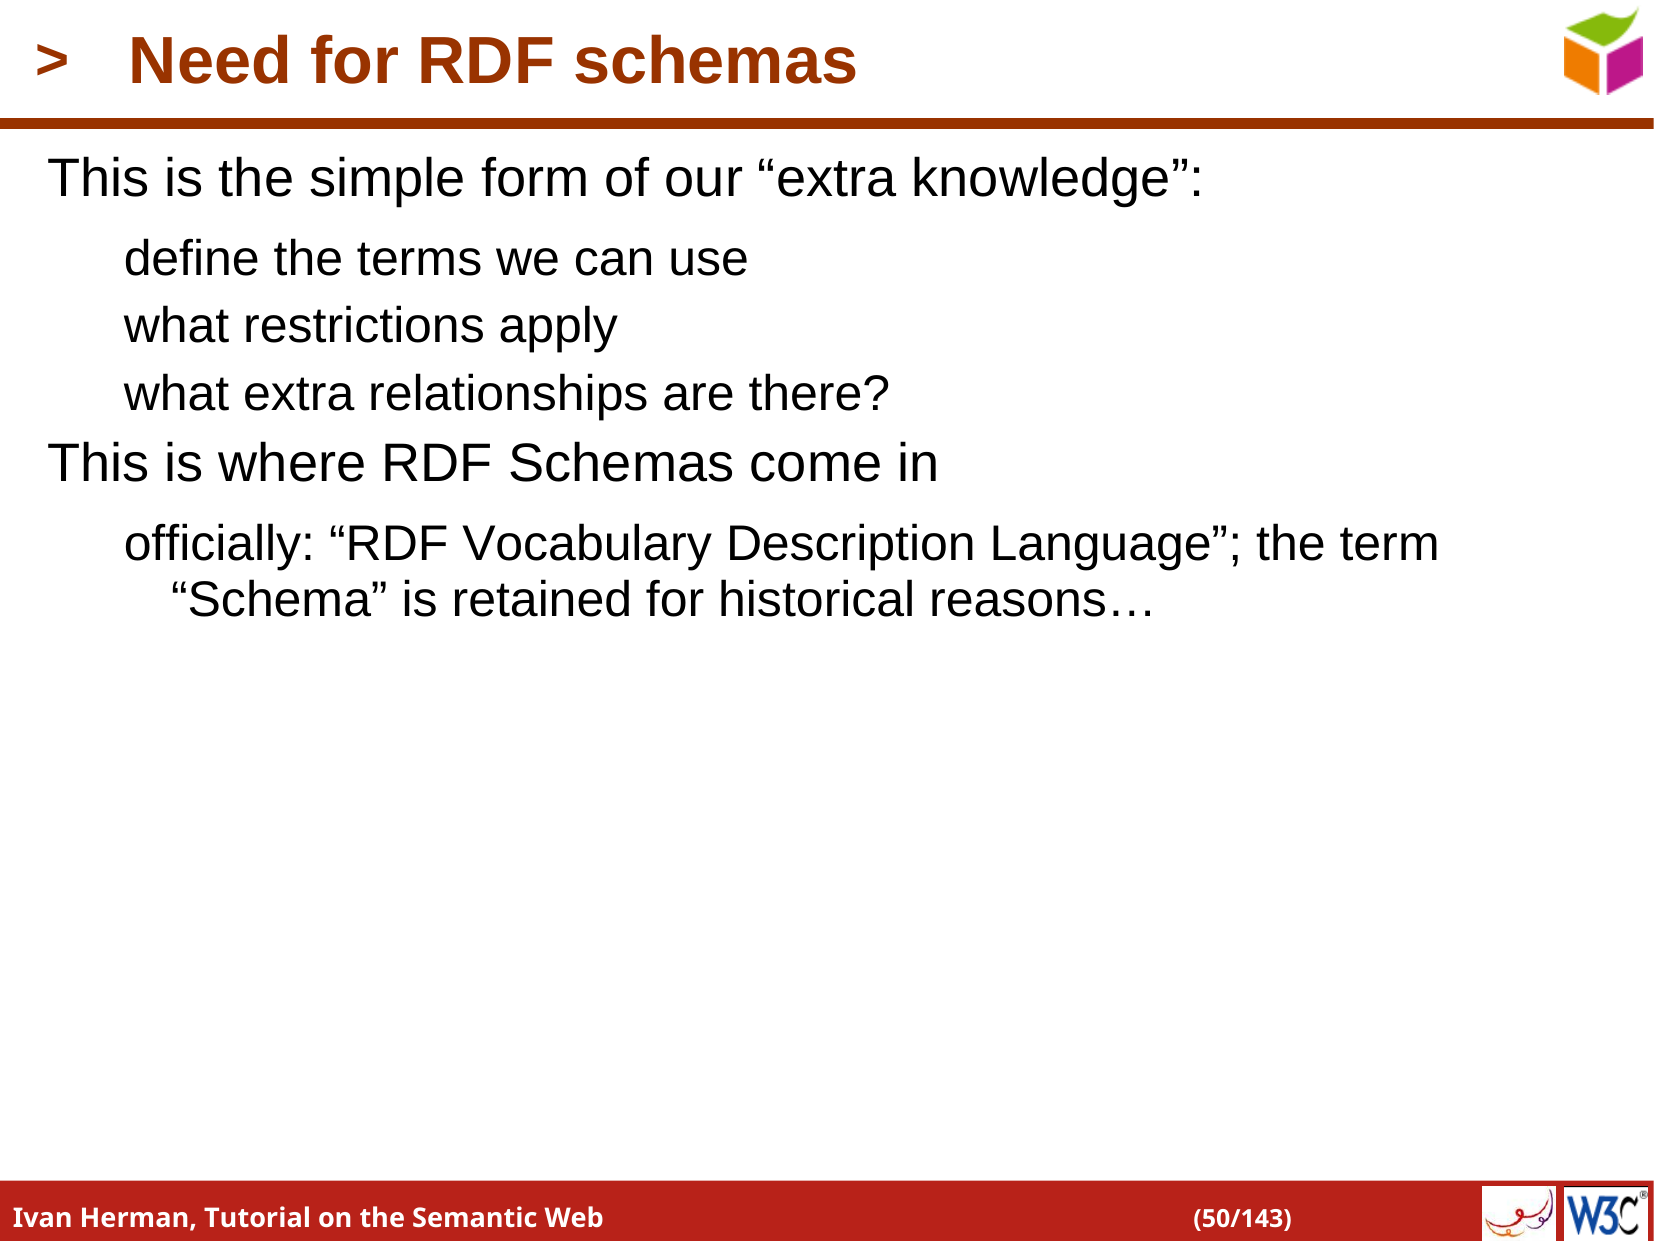

# Need for RDF schemas
This is the simple form of our “extra knowledge”:
define the terms we can use
what restrictions apply
what extra relationships are there?
This is where RDF Schemas come in
officially: “RDF Vocabulary Description Language”; the term “Schema” is retained for historical reasons…